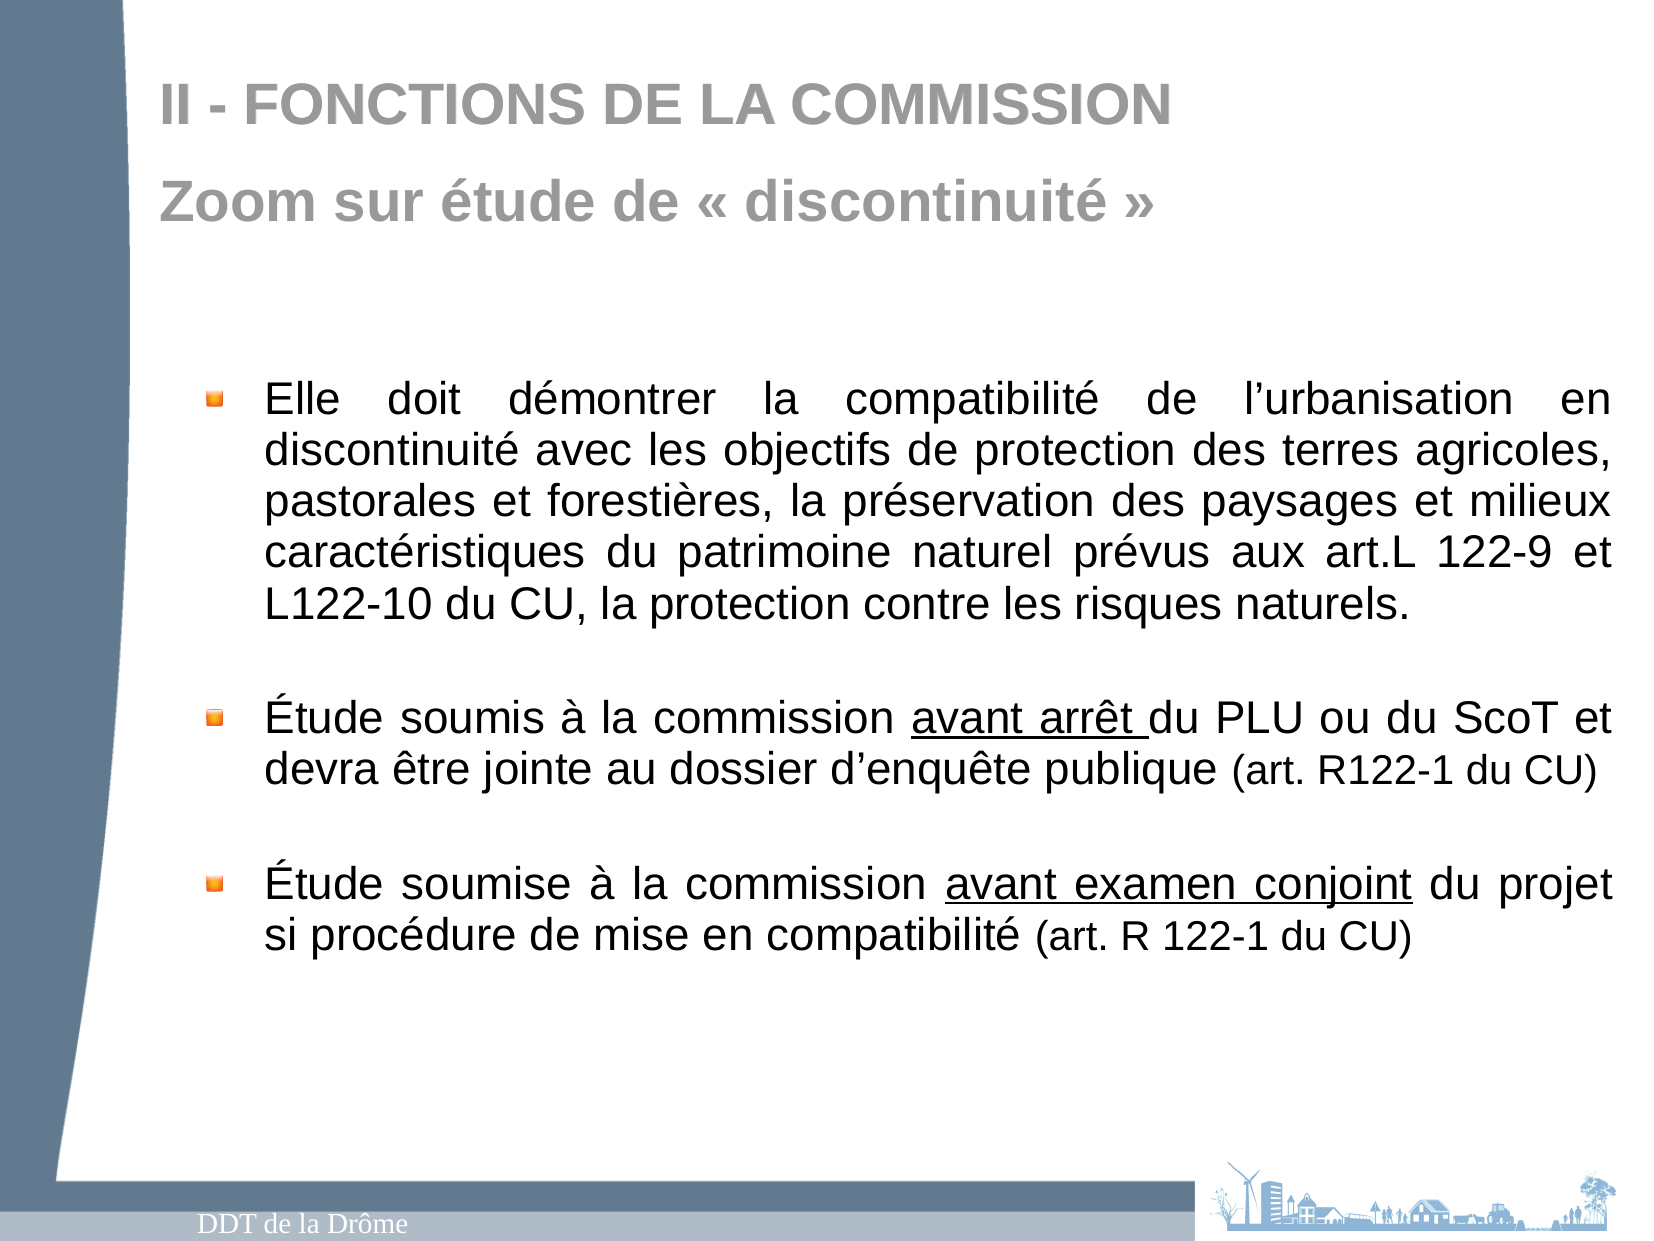

# II - FONCTIONS DE LA COMMISSION Zoom sur étude de « discontinuité »
Elle doit démontrer la compatibilité de l’urbanisation en discontinuité avec les objectifs de protection des terres agricoles, pastorales et forestières, la préservation des paysages et milieux caractéristiques du patrimoine naturel prévus aux art.L 122-9 et L122-10 du CU, la protection contre les risques naturels.
Étude soumis à la commission avant arrêt du PLU ou du ScoT et devra être jointe au dossier d’enquête publique (art. R122-1 du CU)
Étude soumise à la commission avant examen conjoint du projet si procédure de mise en compatibilité (art. R 122-1 du CU)
 DDT de la Drôme